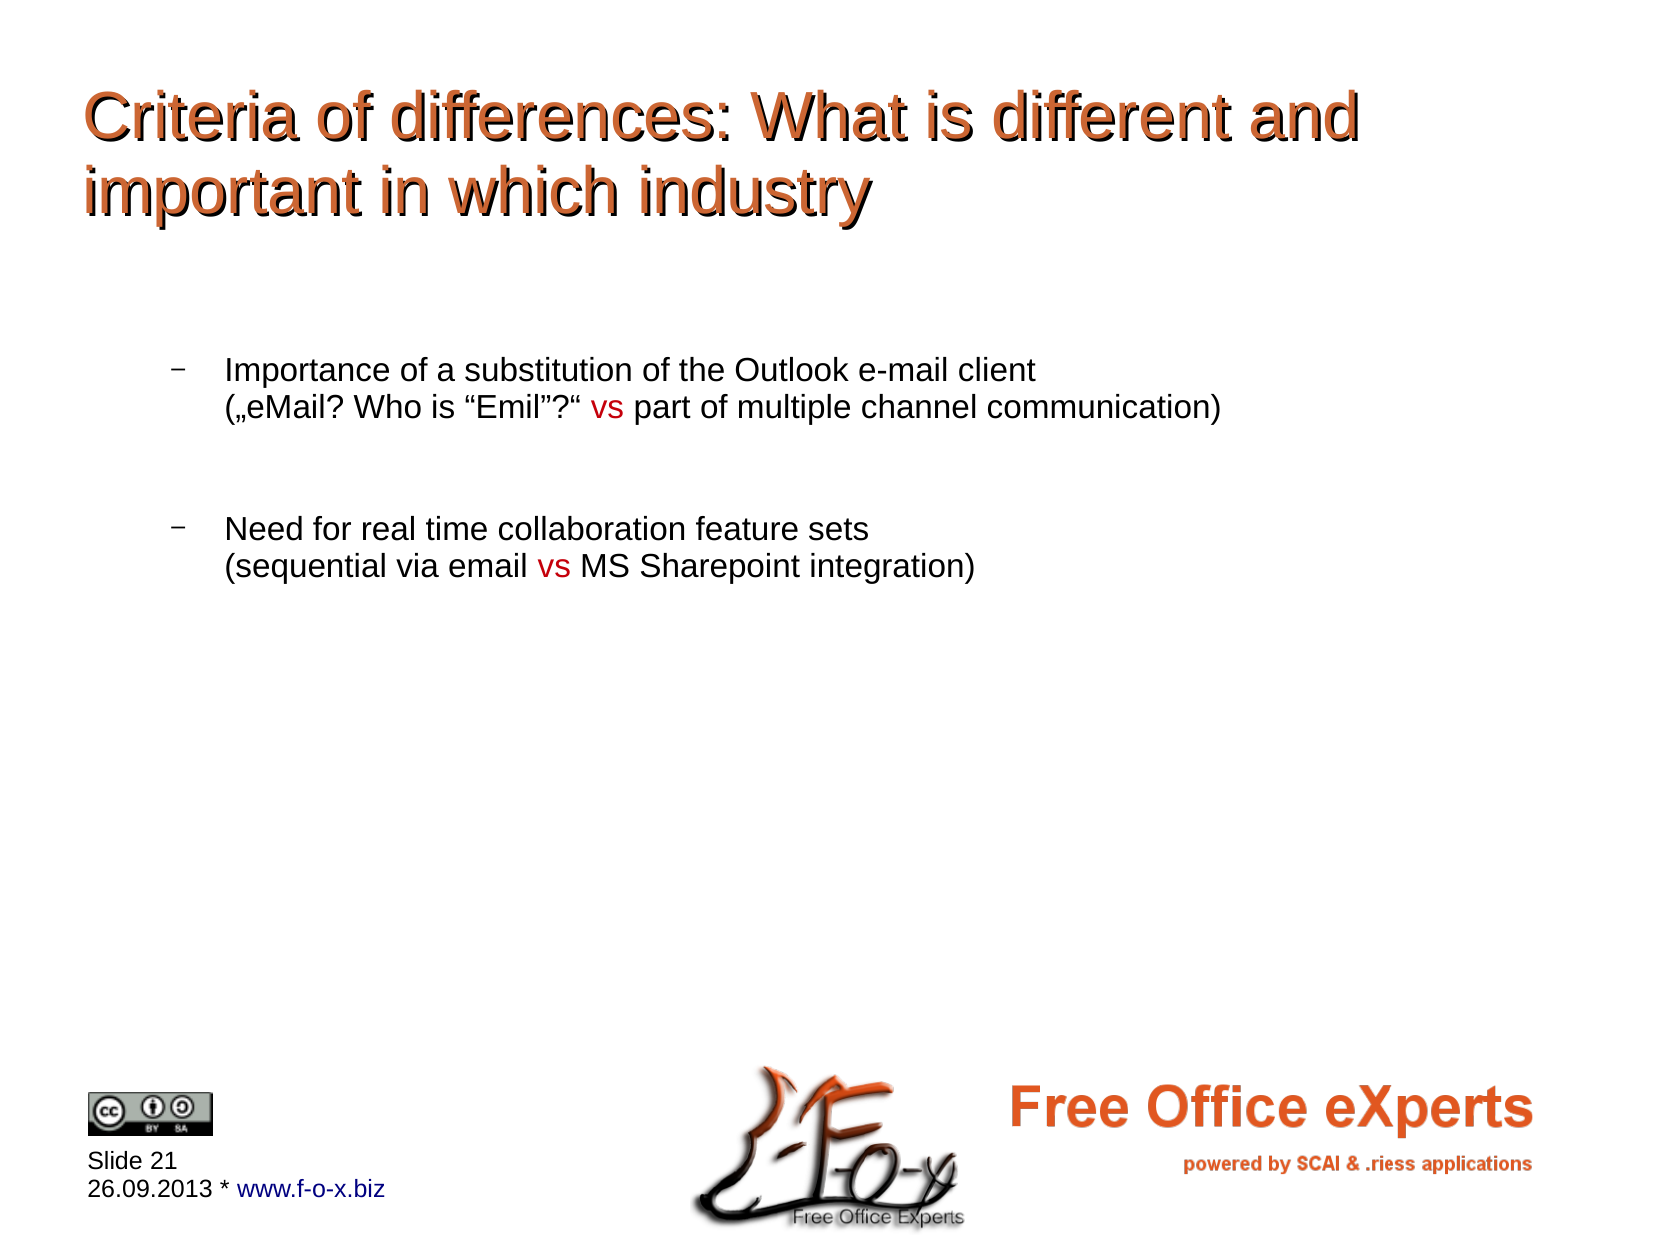

# Criteria of differences: What is different and important in which industry
Importance of a substitution of the Outlook e-mail client
(„eMail? Who is “Emil”?“ vs part of multiple channel communication)
Need for real time collaboration feature sets
(sequential via email vs MS Sharepoint integration)